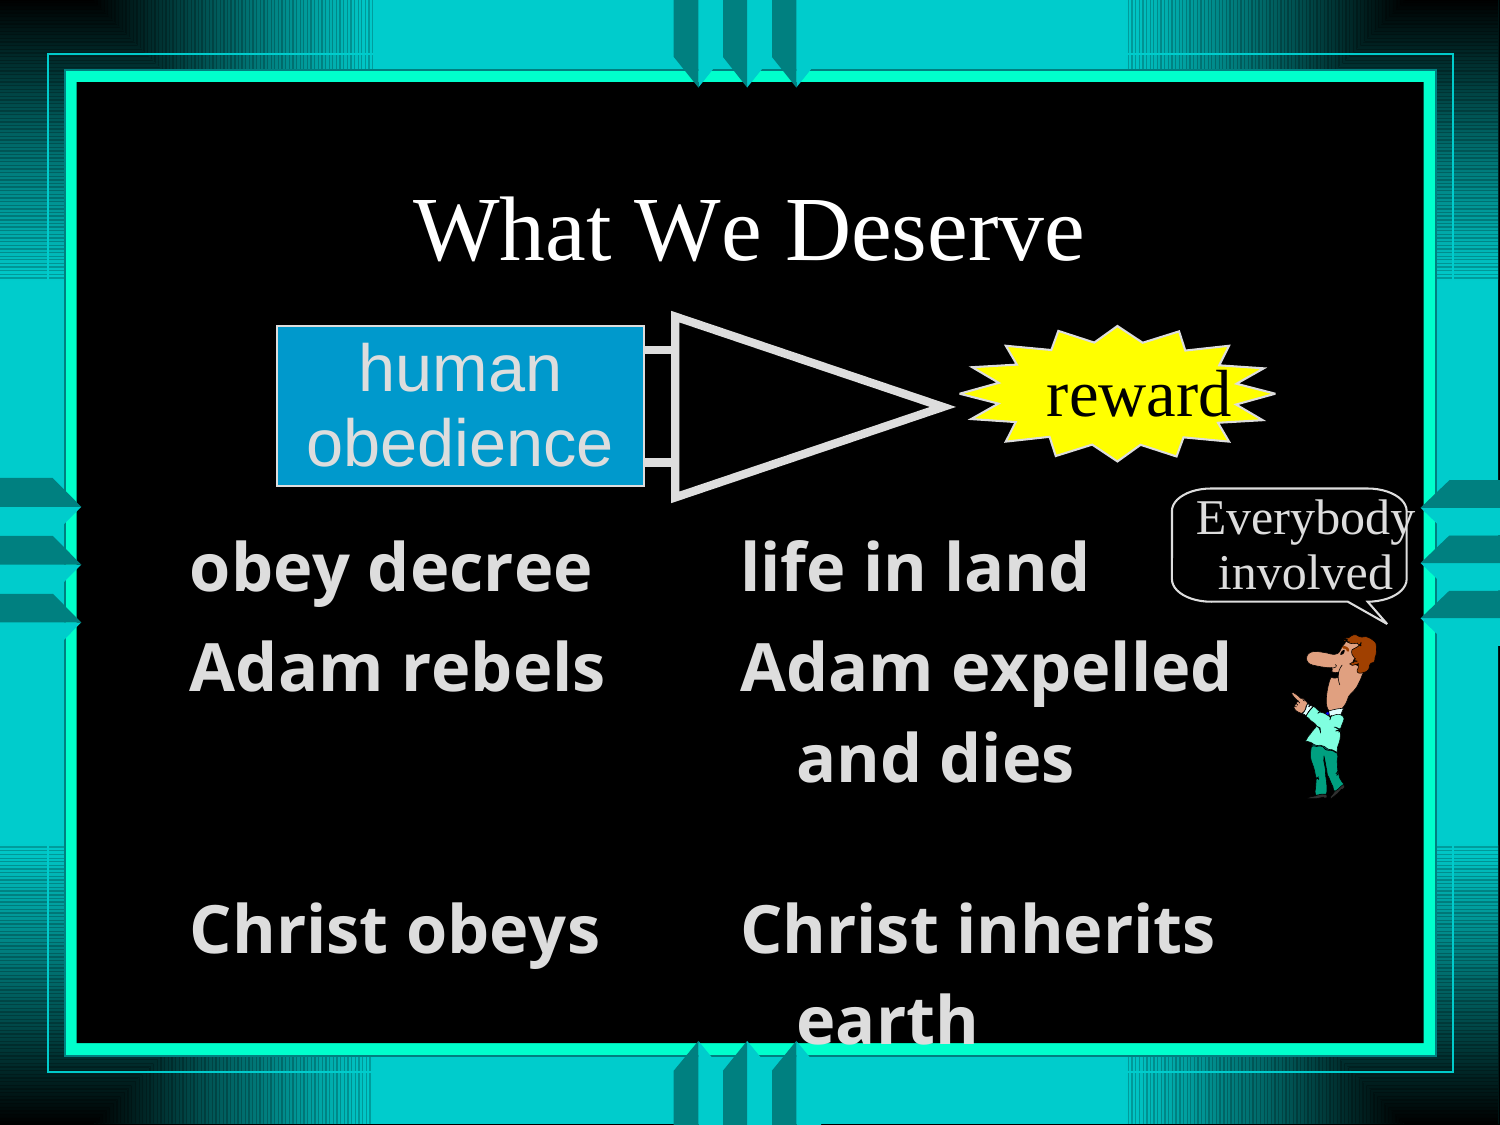

# What We Deserve
human
obedience
reward
Everybody
involved
obey decree
life in land
Adam rebels
Adam expelled and dies
Christ obeys
Christ inherits earth